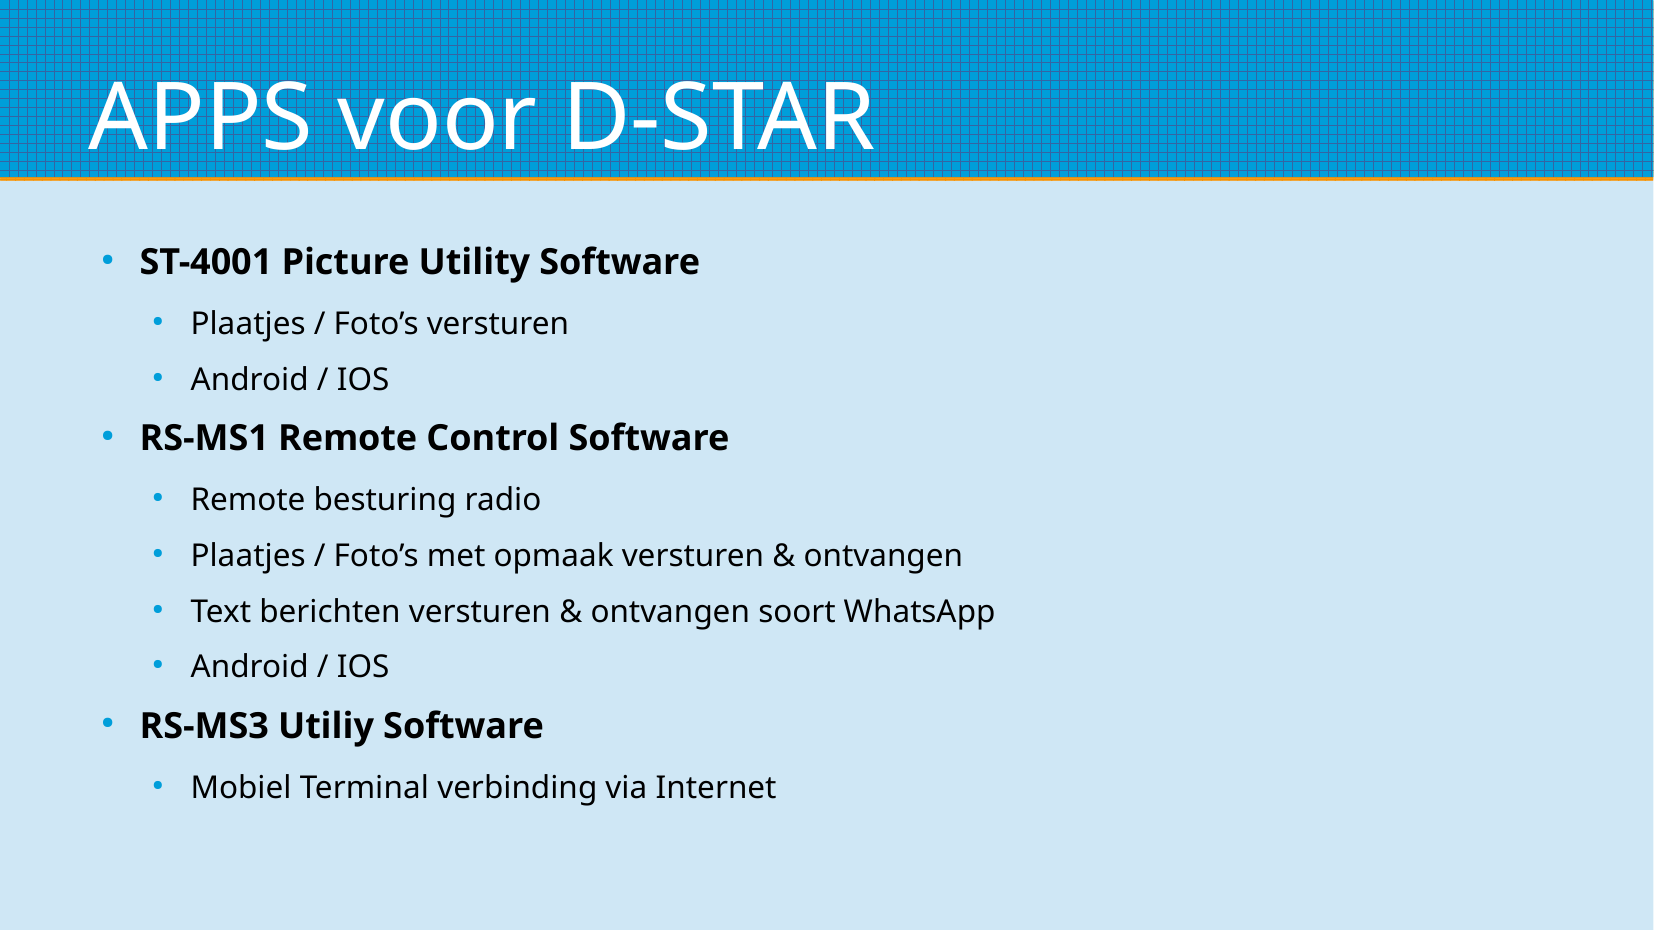

# APPS voor D-STAR
ST-4001 Picture Utility Software
Plaatjes / Foto’s versturen
Android / IOS
RS-MS1 Remote Control Software
Remote besturing radio
Plaatjes / Foto’s met opmaak versturen & ontvangen
Text berichten versturen & ontvangen soort WhatsApp
Android / IOS
RS-MS3 Utiliy Software
Mobiel Terminal verbinding via Internet